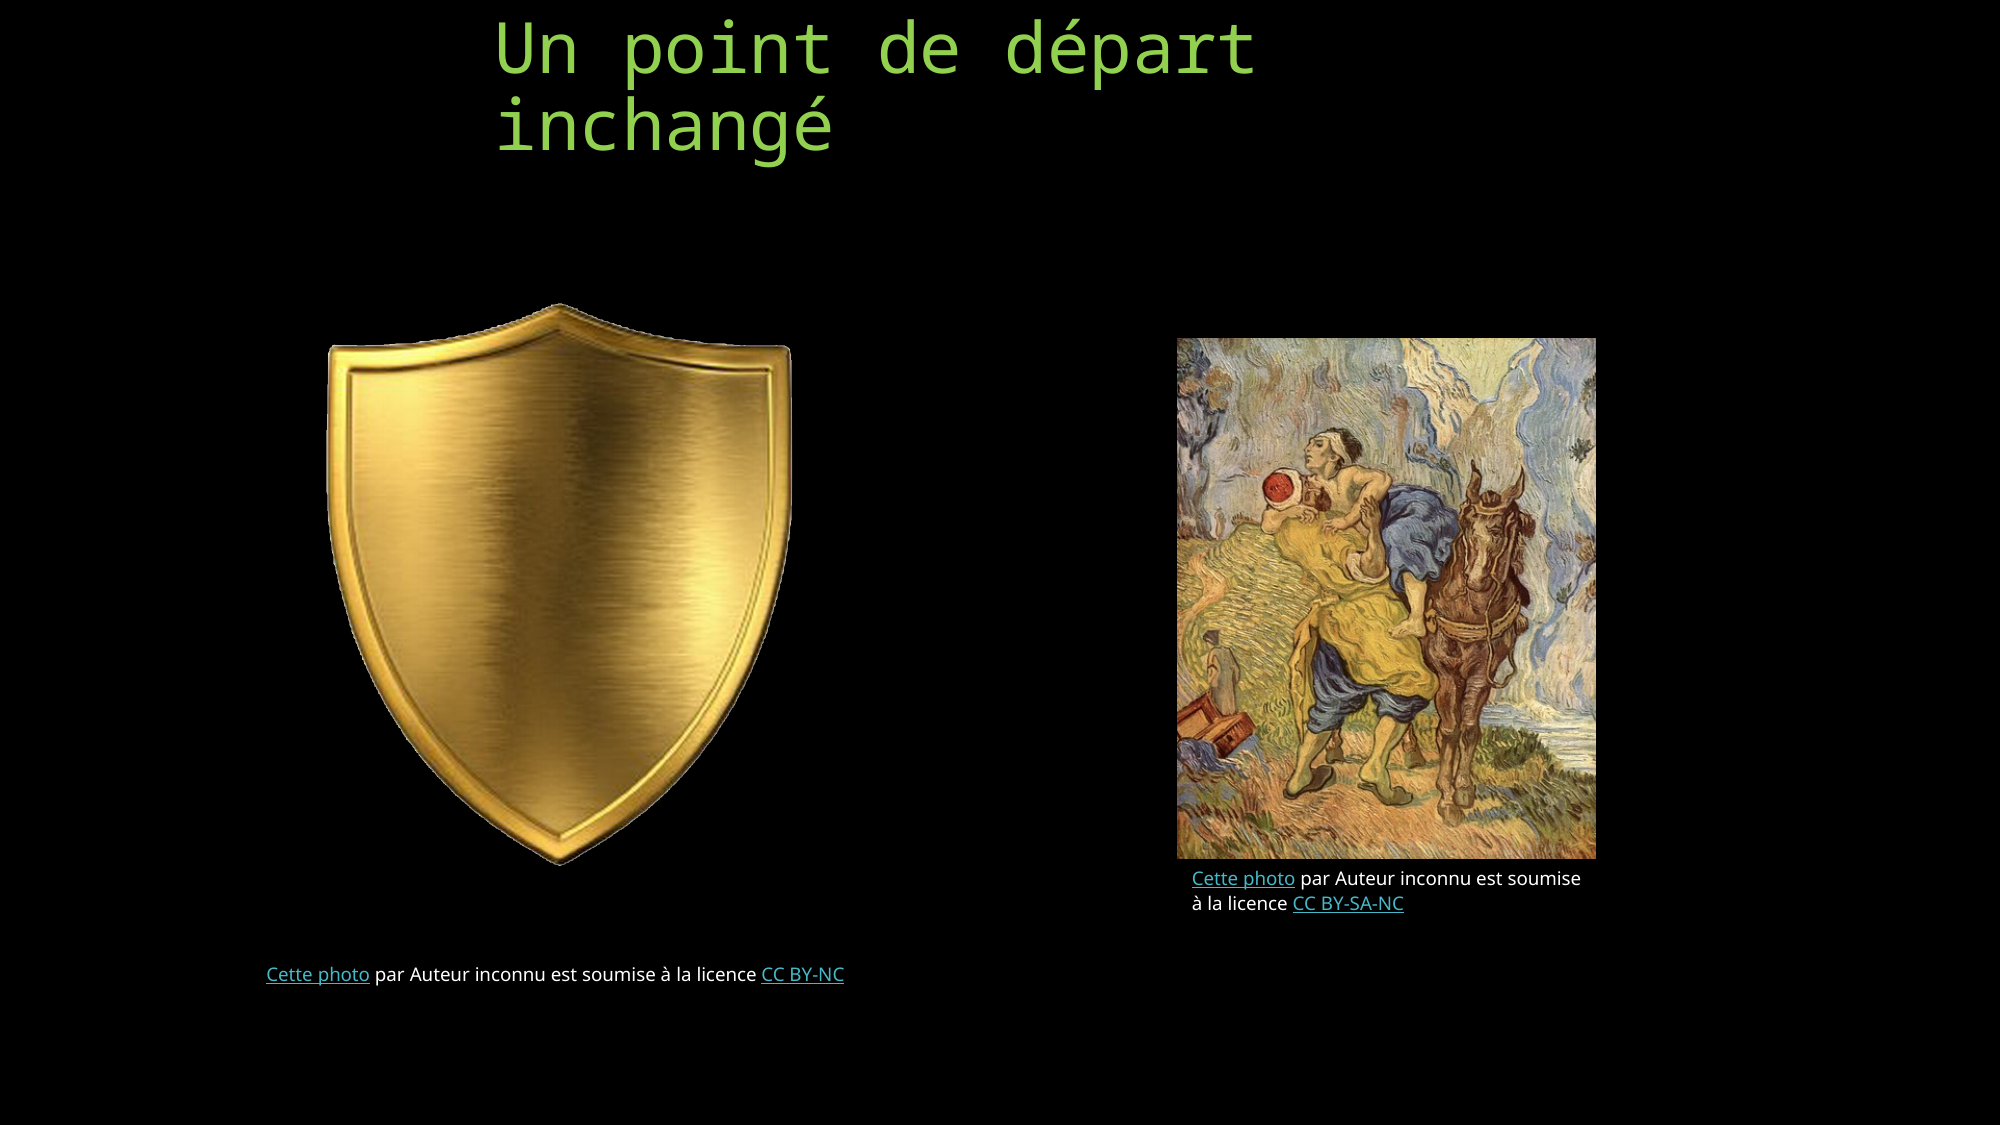

# Un point de départ inchangé
Cette photo par Auteur inconnu est soumise à la licence CC BY-SA-NC
Cette photo par Auteur inconnu est soumise à la licence CC BY-NC